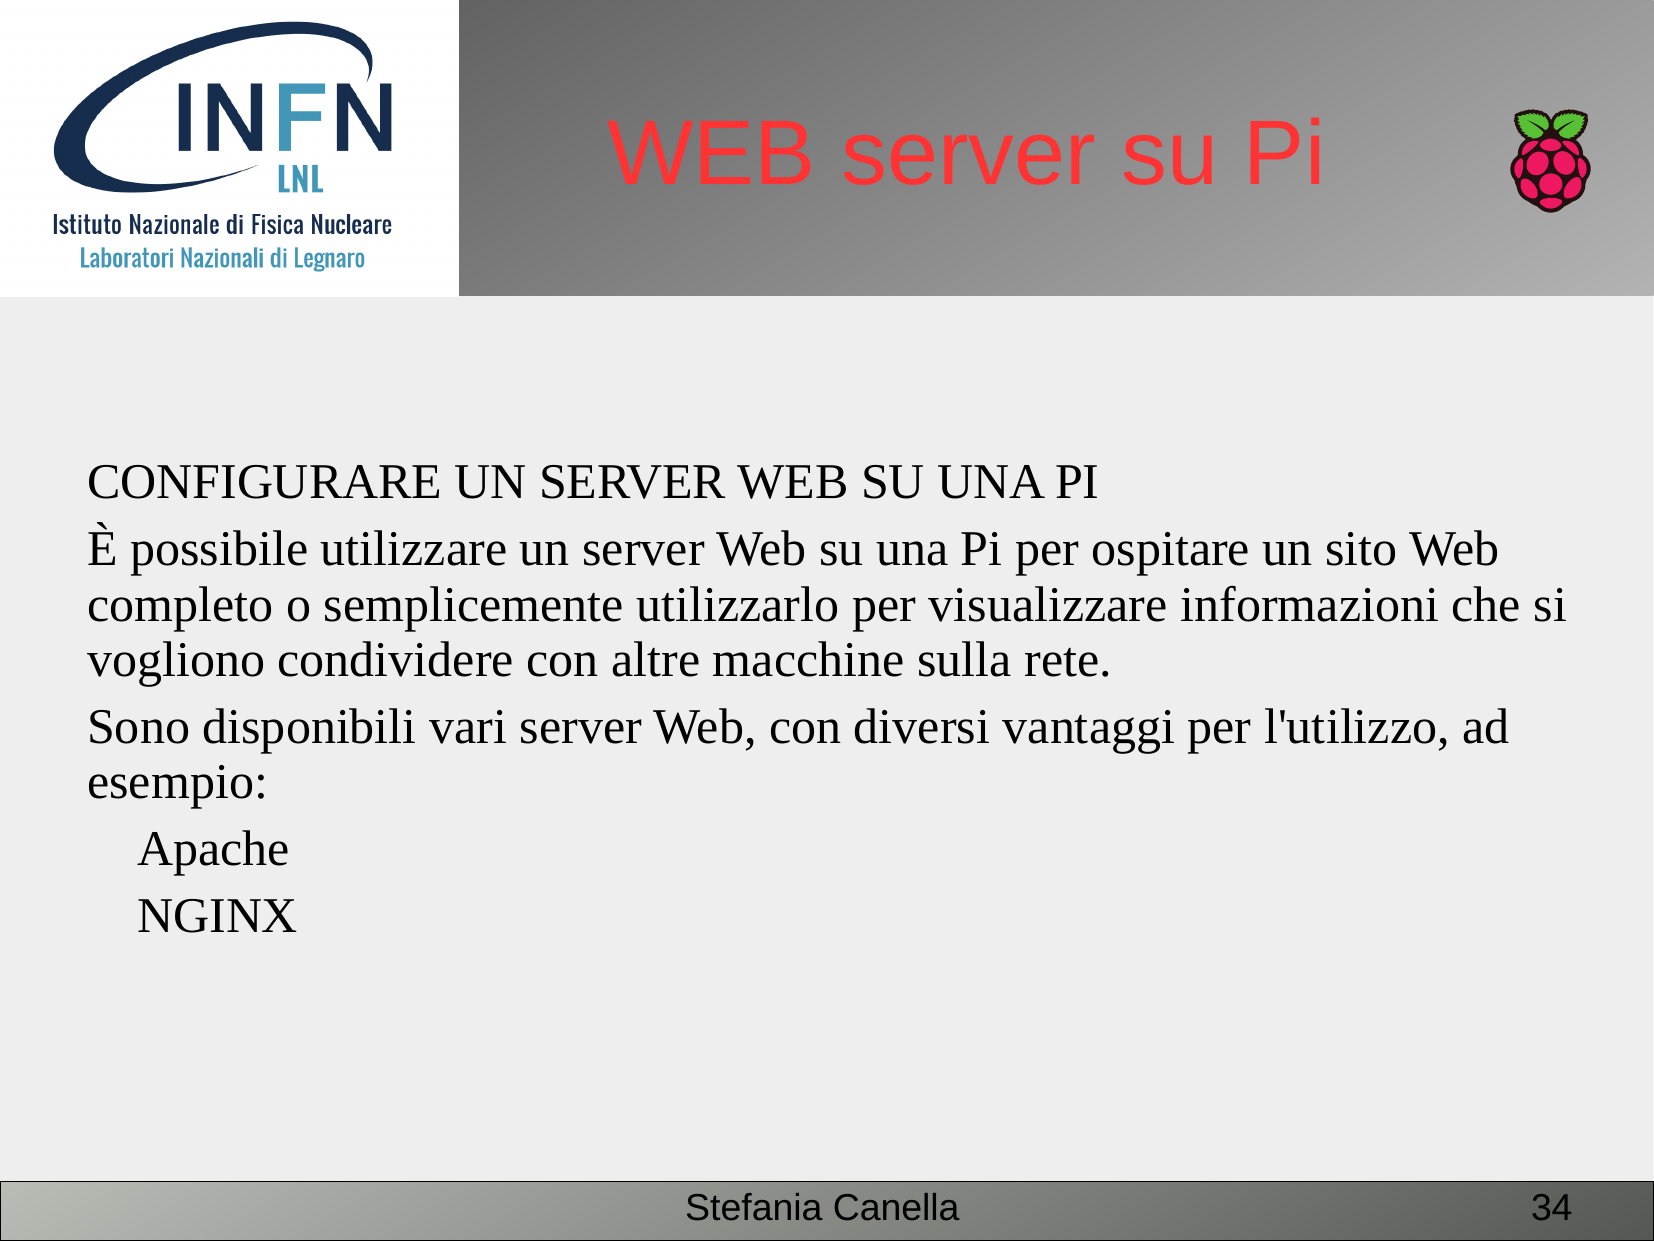

# WEB server su Pi
CONFIGURARE UN SERVER WEB SU UNA PI
È possibile utilizzare un server Web su una Pi per ospitare un sito Web completo o semplicemente utilizzarlo per visualizzare informazioni che si vogliono condividere con altre macchine sulla rete.
Sono disponibili vari server Web, con diversi vantaggi per l'utilizzo, ad esempio:
 Apache
 NGINX
Stefania Canella